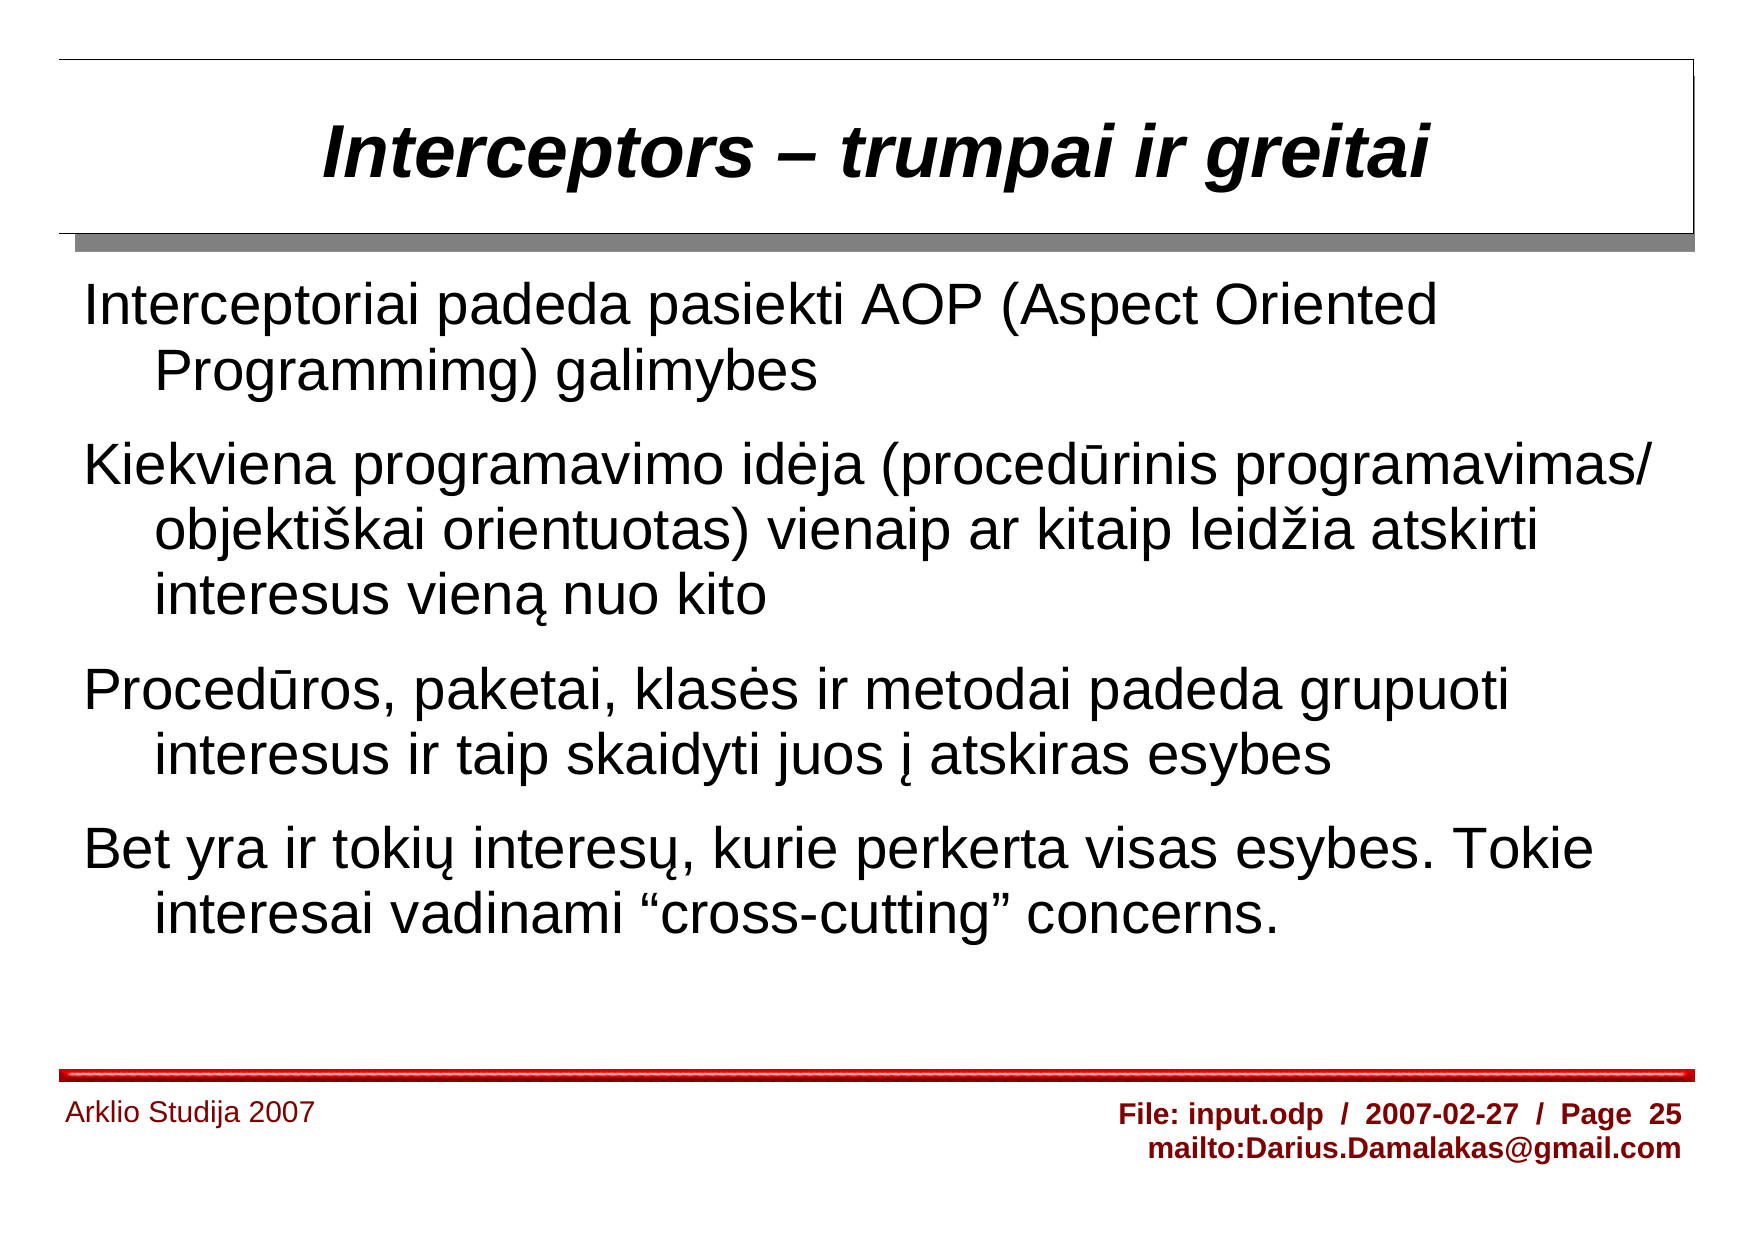

# Interceptors – trumpai ir greitai
Interceptoriai padeda pasiekti AOP (Aspect Oriented Programmimg) galimybes
Kiekviena programavimo idėja (procedūrinis programavimas/ objektiškai orientuotas) vienaip ar kitaip leidžia atskirti interesus vieną nuo kito
Procedūros, paketai, klasės ir metodai padeda grupuoti interesus ir taip skaidyti juos į atskiras esybes
Bet yra ir tokių interesų, kurie perkerta visas esybes. Tokie interesai vadinami “cross-cutting” concerns.